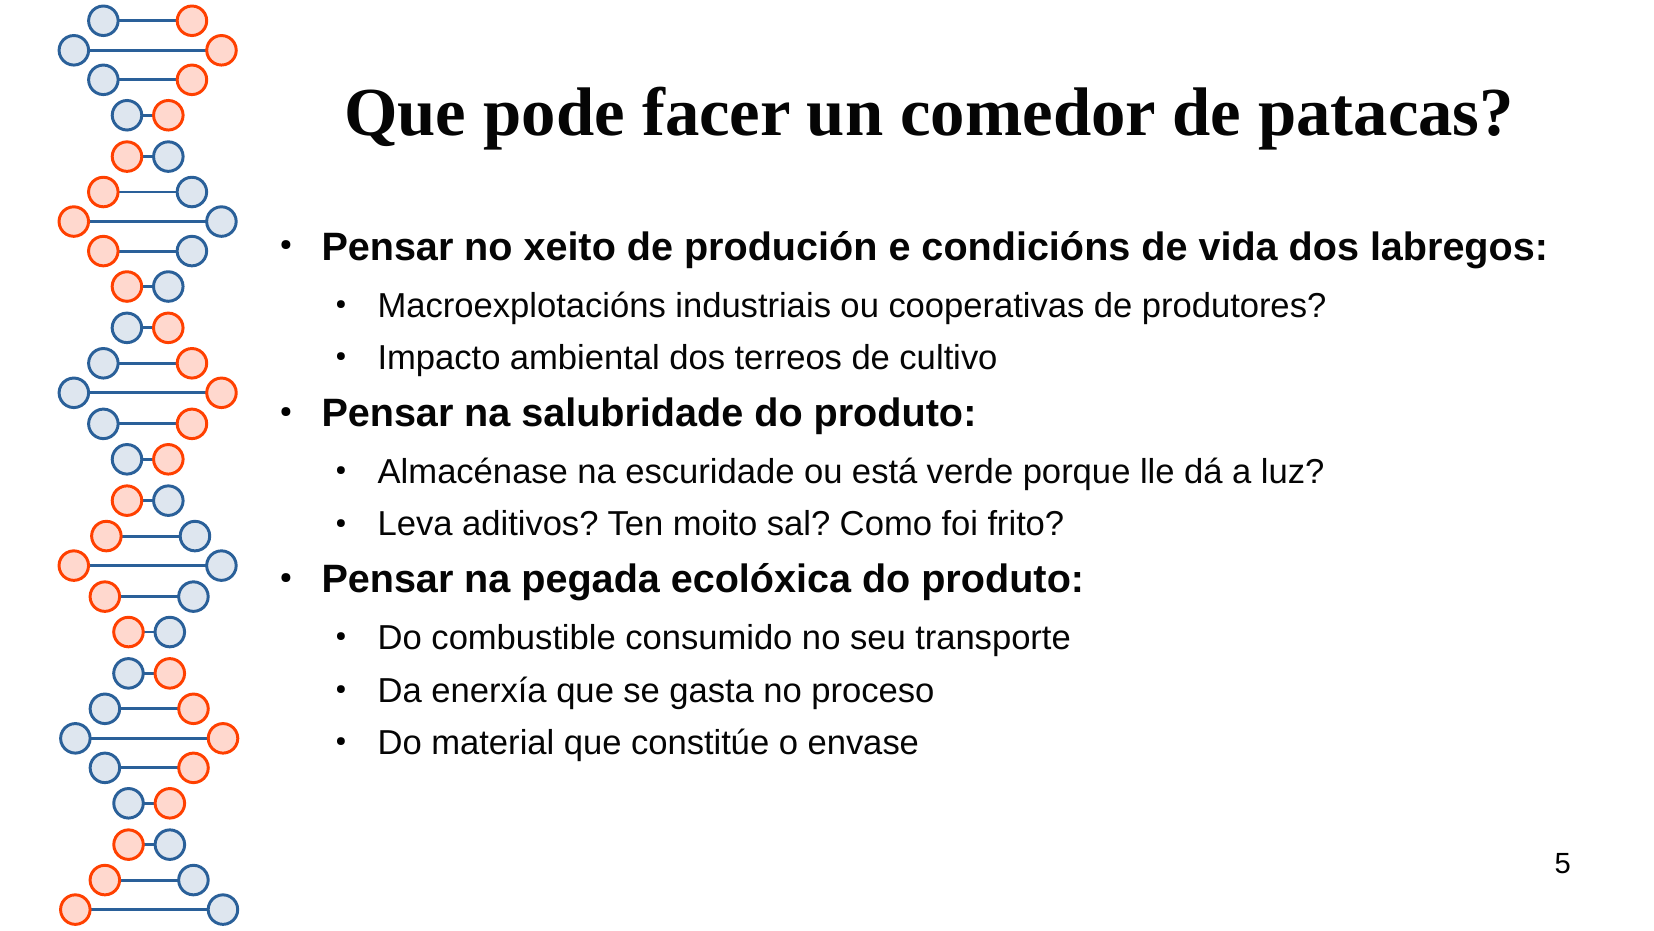

# Que pode facer un comedor de patacas?
Pensar no xeito de produción e condicións de vida dos labregos:
Macroexplotacións industriais ou cooperativas de produtores?
Impacto ambiental dos terreos de cultivo
Pensar na salubridade do produto:
Almacénase na escuridade ou está verde porque lle dá a luz?
Leva aditivos? Ten moito sal? Como foi frito?
Pensar na pegada ecolóxica do produto:
Do combustible consumido no seu transporte
Da enerxía que se gasta no proceso
Do material que constitúe o envase
5